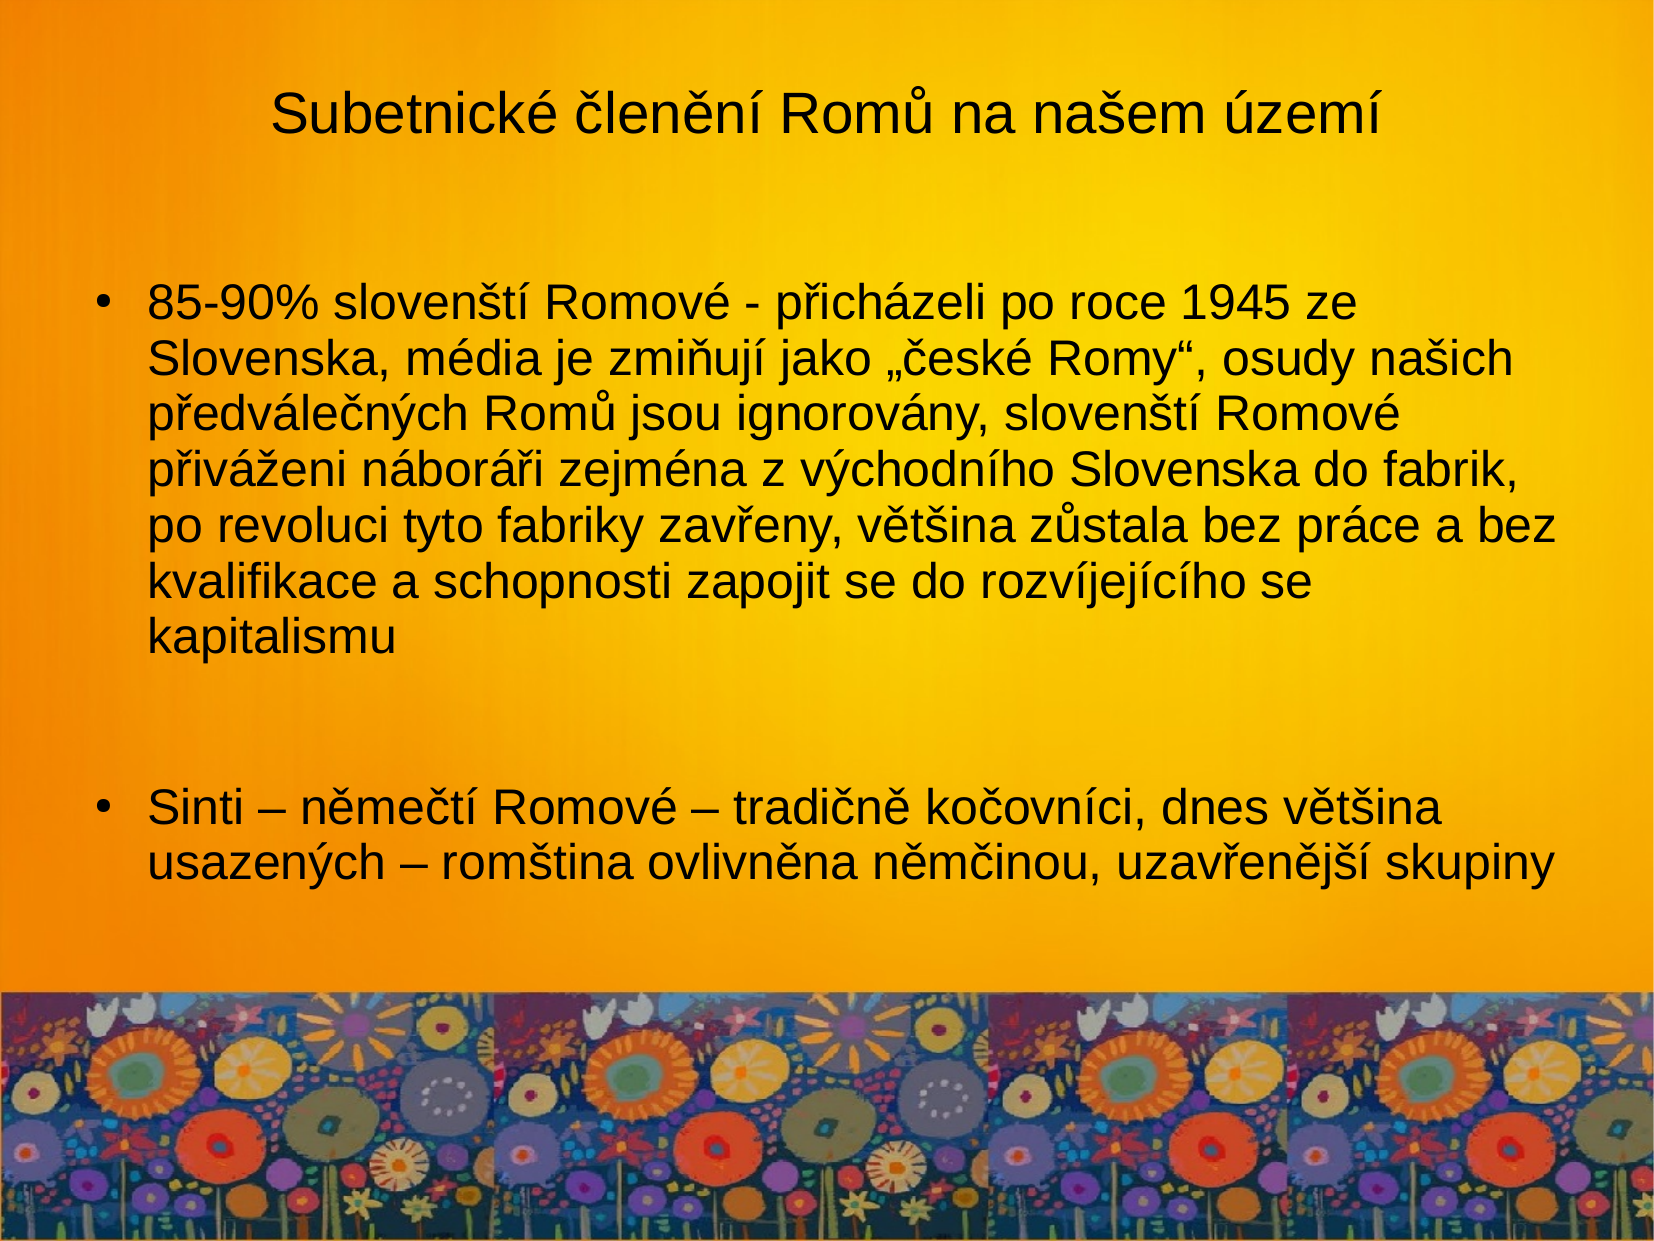

Subetnické členění Romů na našem území
# 85-90% slovenští Romové - přicházeli po roce 1945 ze Slovenska, média je zmiňují jako „české Romy“, osudy našich předválečných Romů jsou ignorovány, slovenští Romové přiváženi náboráři zejména z východního Slovenska do fabrik, po revoluci tyto fabriky zavřeny, většina zůstala bez práce a bez kvalifikace a schopnosti zapojit se do rozvíjejícího se kapitalismu
Sinti – němečtí Romové – tradičně kočovníci, dnes většina usazených – romština ovlivněna němčinou, uzavřenější skupiny